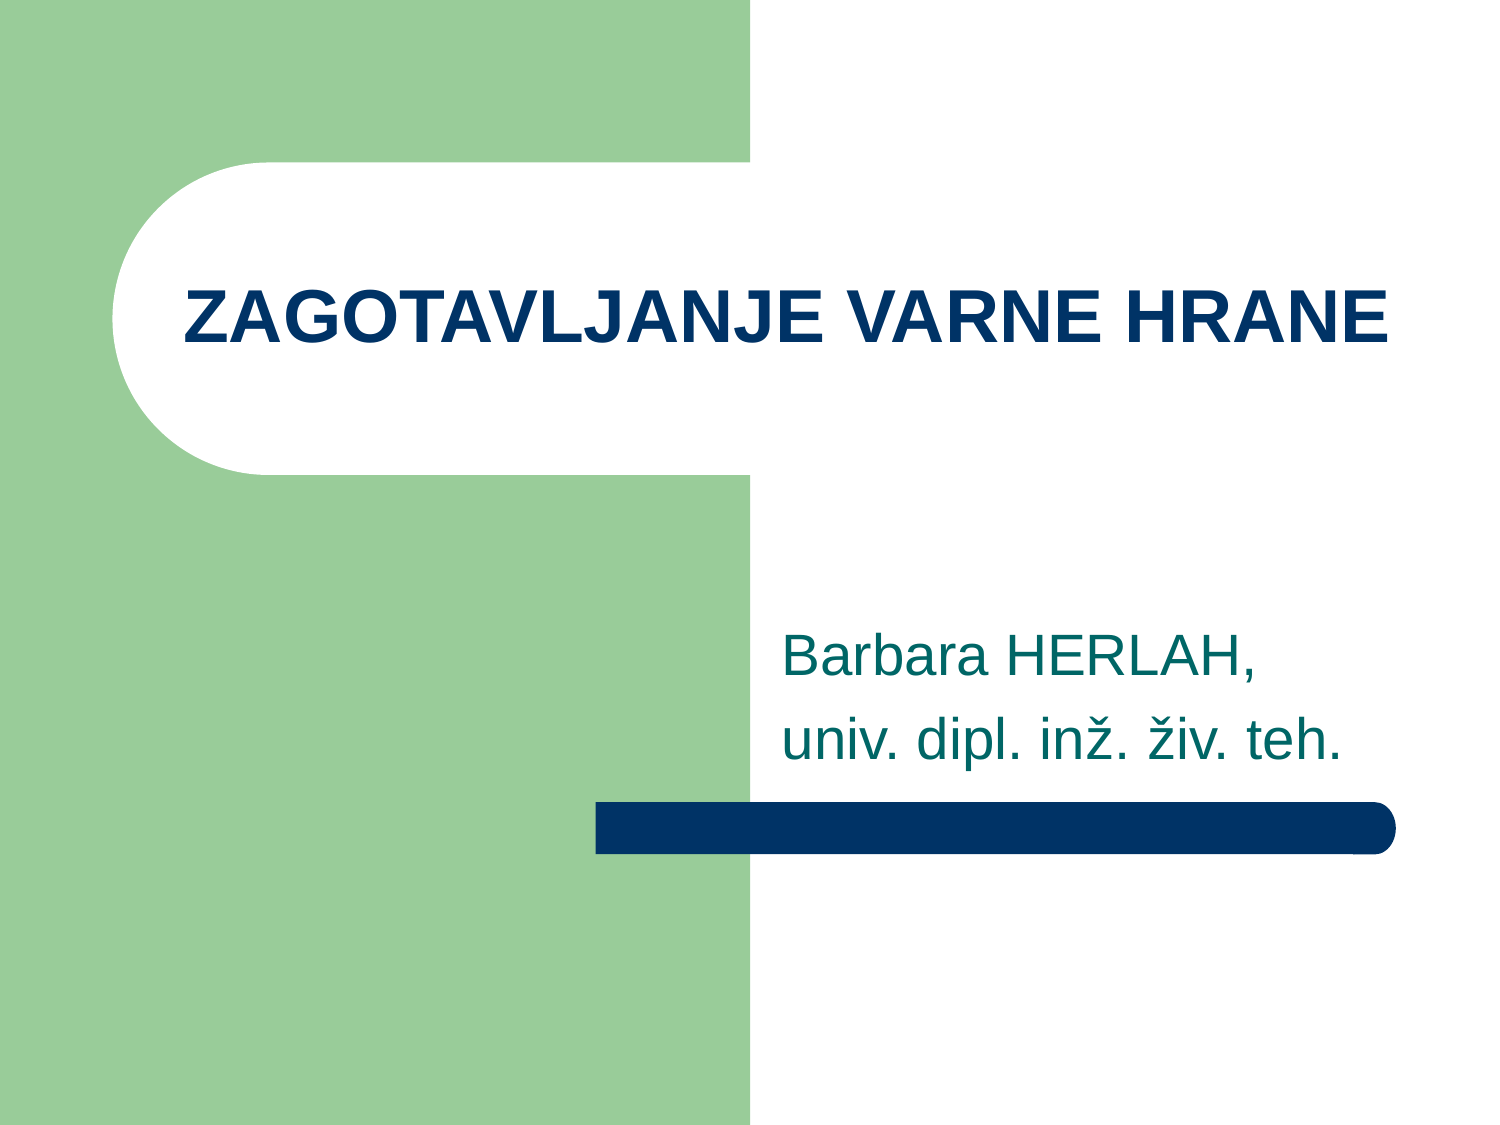

# ZAGOTAVLJANJE VARNE HRANE
Barbara HERLAH,
univ. dipl. inž. živ. teh.